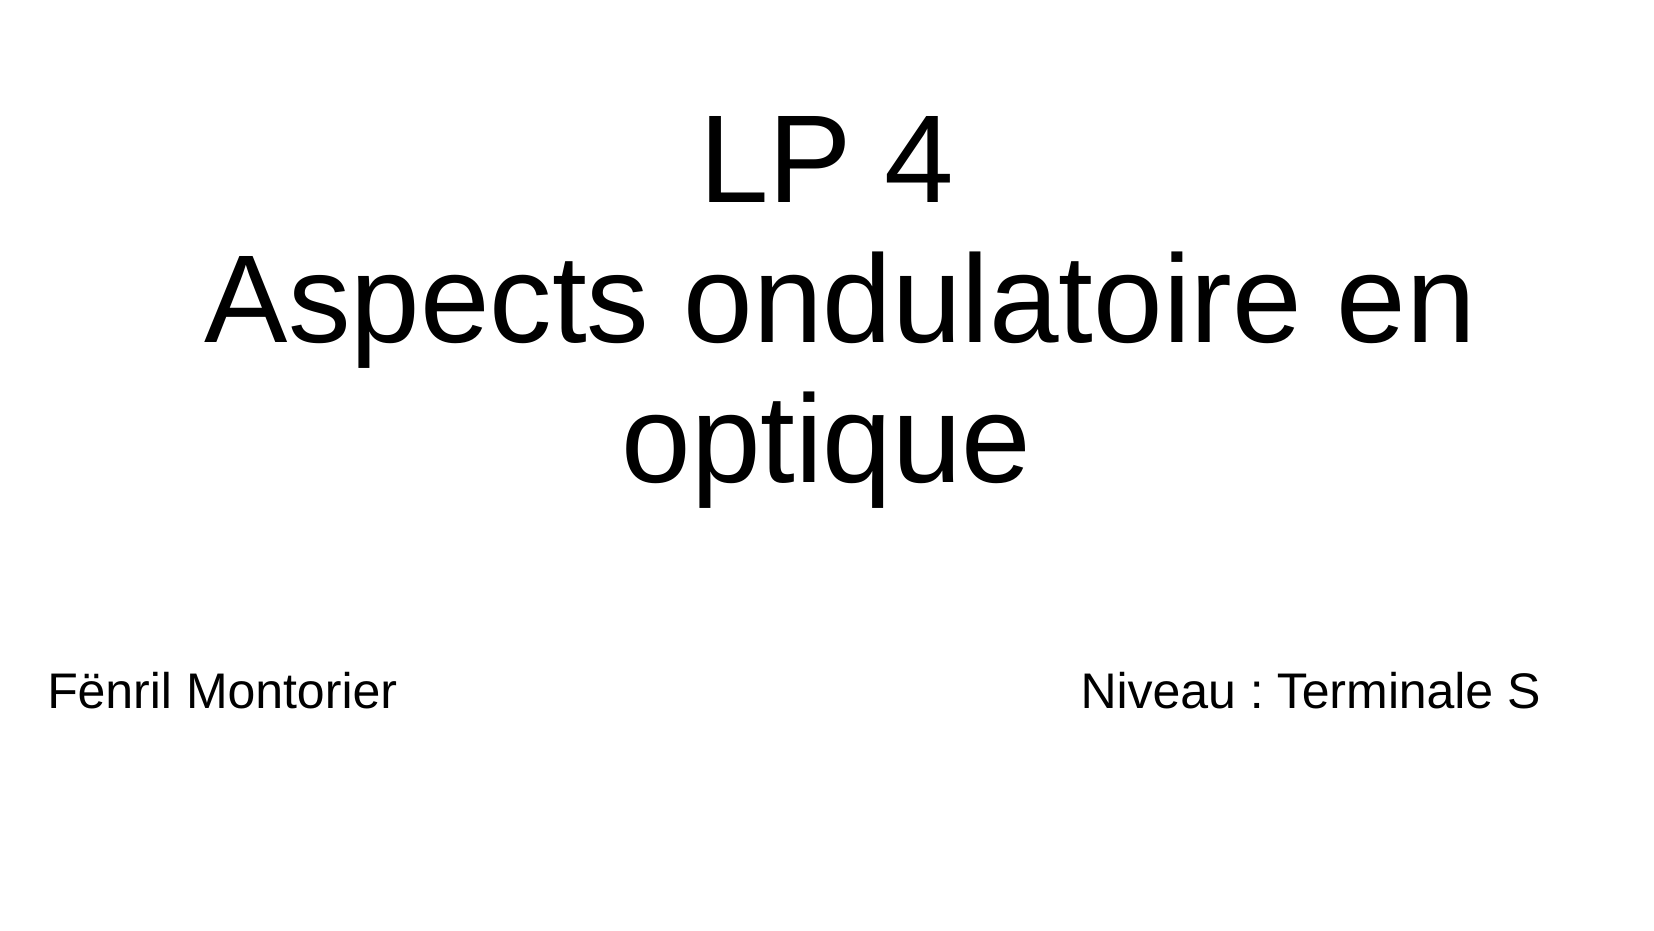

# LP 4 Aspects ondulatoire en optique
Fënril Montorier										Niveau : Terminale S